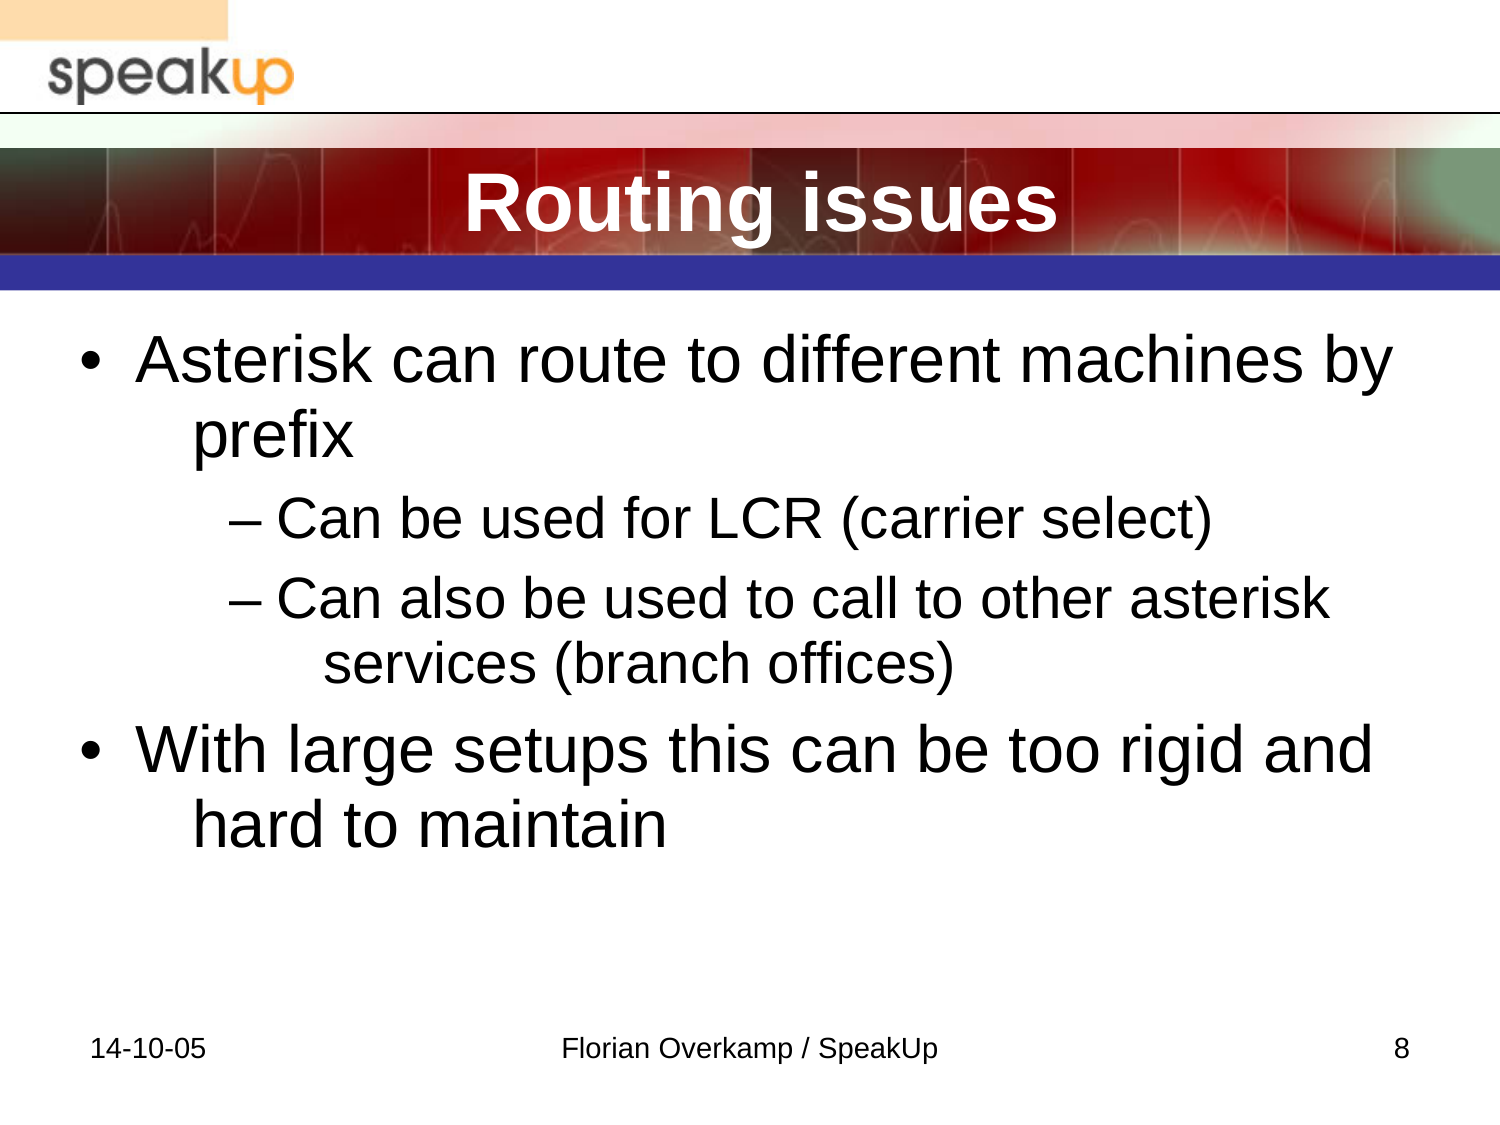

# Routing issues
Asterisk can route to different machines by prefix
Can be used for LCR (carrier select)
Can also be used to call to other asterisk services (branch offices)
With large setups this can be too rigid and hard to maintain
Florian Overkamp / SpeakUp
8